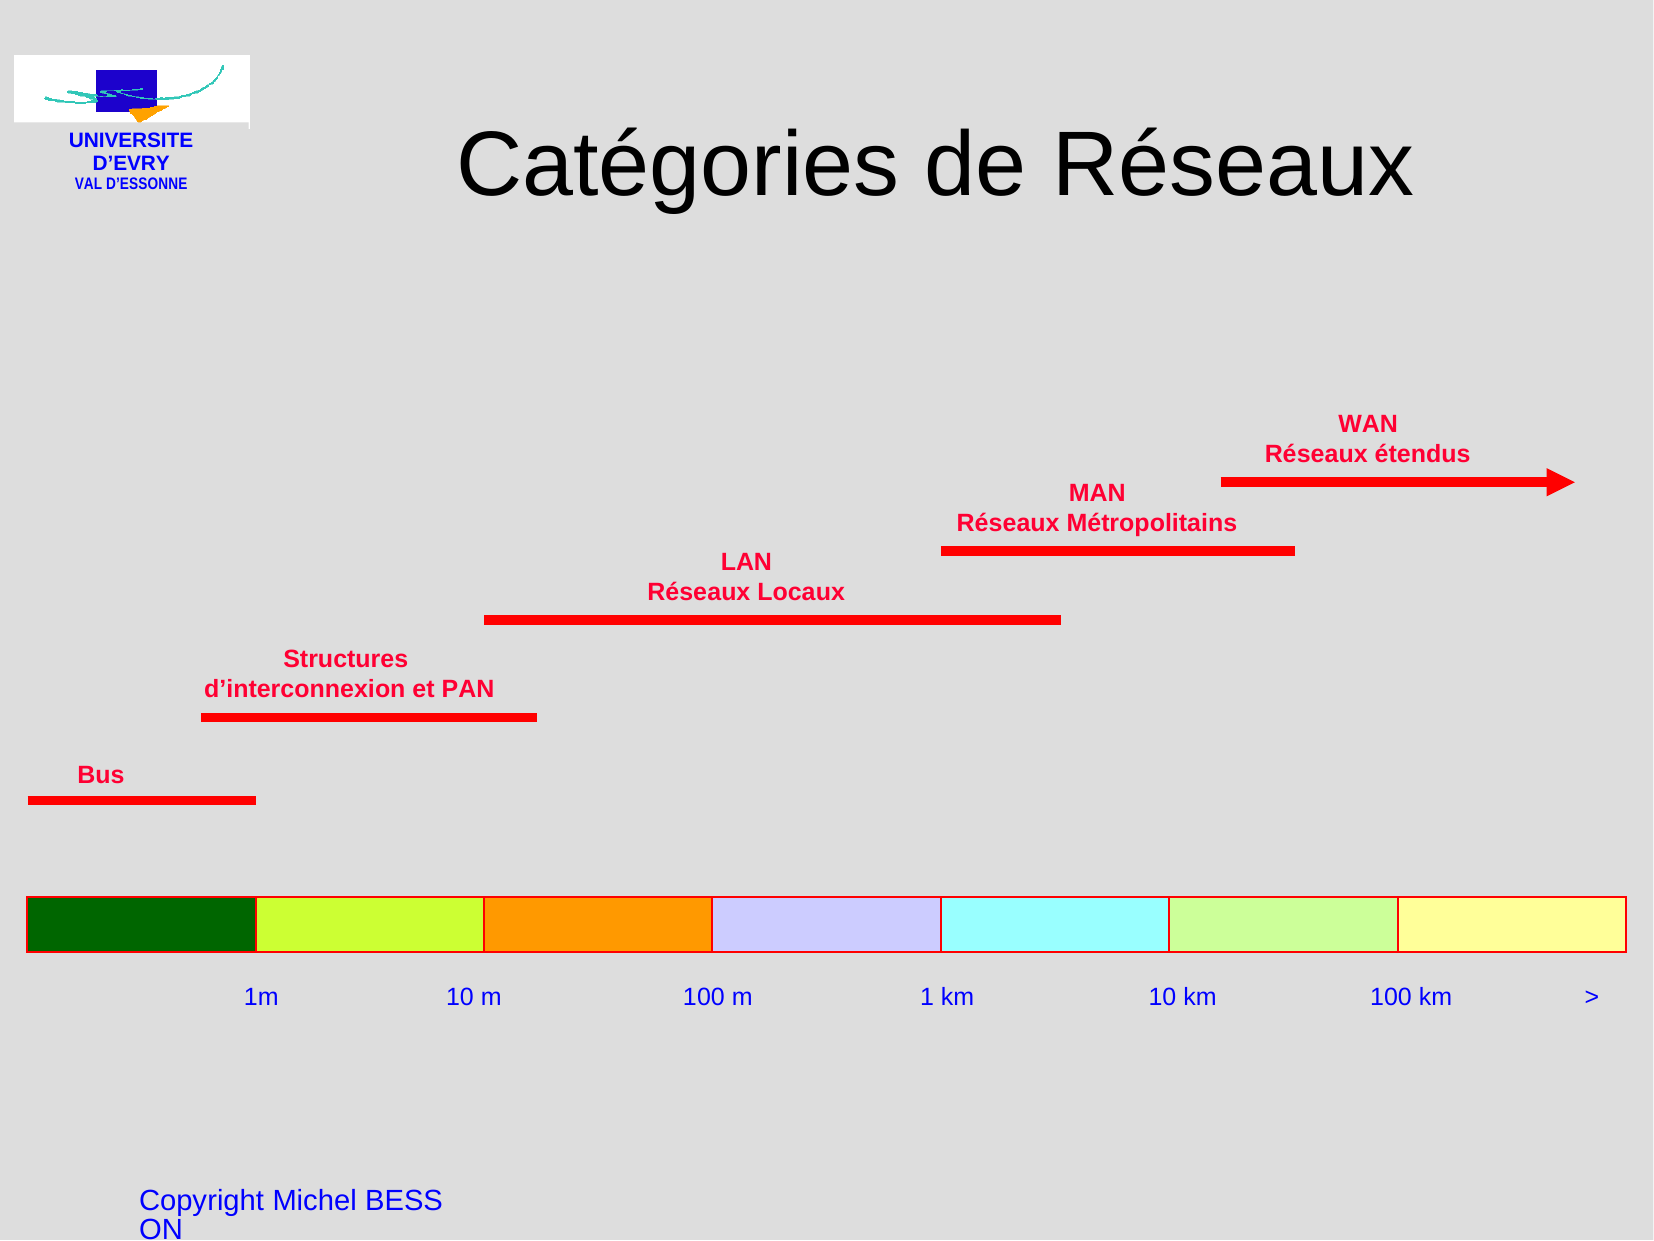

# Catégories de Réseaux
UNIVERSITE D’EVRY
VAL D’ESSONNE
WAN
Réseaux étendus
MAN
Réseaux Métropolitains
LAN
Réseaux Locaux
Structures
d’interconnexion et PAN
Bus
1m 10 m 100 m 1 km 10 km 100 km >